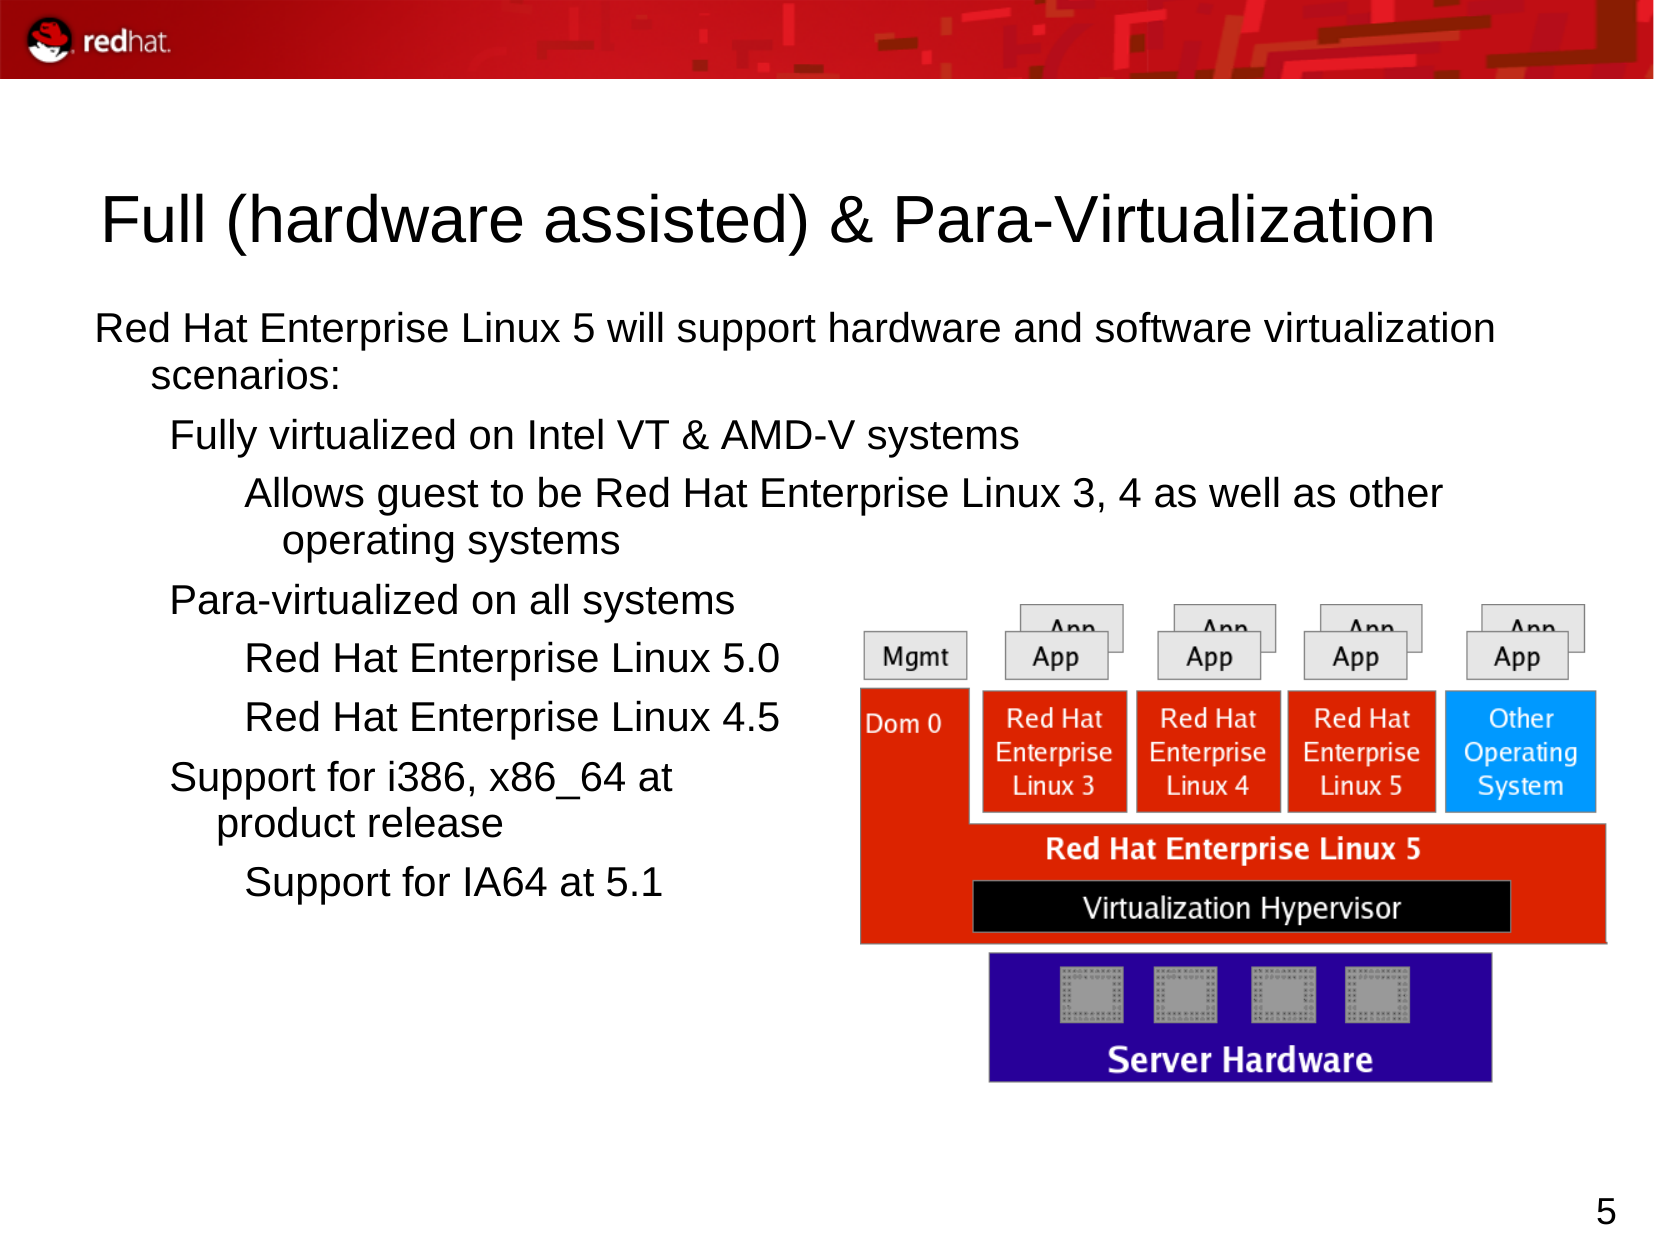

# Full (hardware assisted) & Para-Virtualization
Red Hat Enterprise Linux 5 will support hardware and software virtualization scenarios:
Fully virtualized on Intel VT & AMD-V systems
Allows guest to be Red Hat Enterprise Linux 3, 4 as well as other operating systems
Para-virtualized on all systems
Red Hat Enterprise Linux 5.0
Red Hat Enterprise Linux 4.5
Support for i386, x86_64 at
product release
Support for IA64 at 5.1